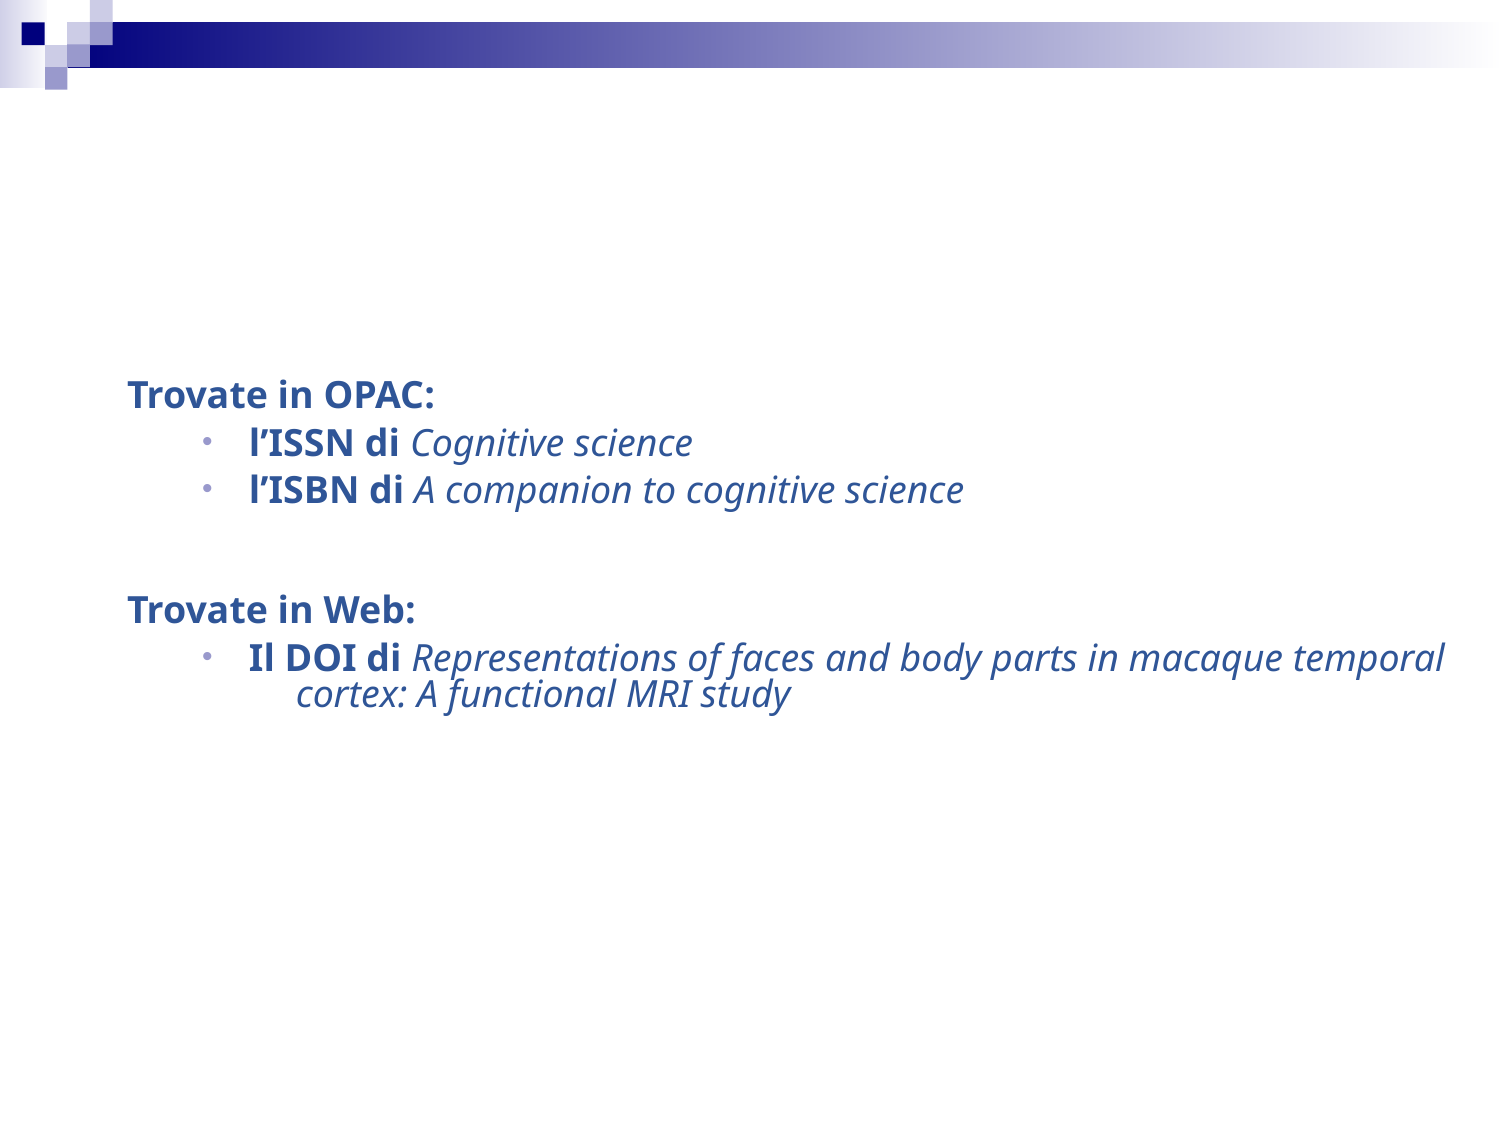

Trovate in OPAC:
l’ISSN di Cognitive science
l’ISBN di A companion to cognitive science
Trovate in Web:
Il DOI di Representations of faces and body parts in macaque temporal cortex: A functional MRI study